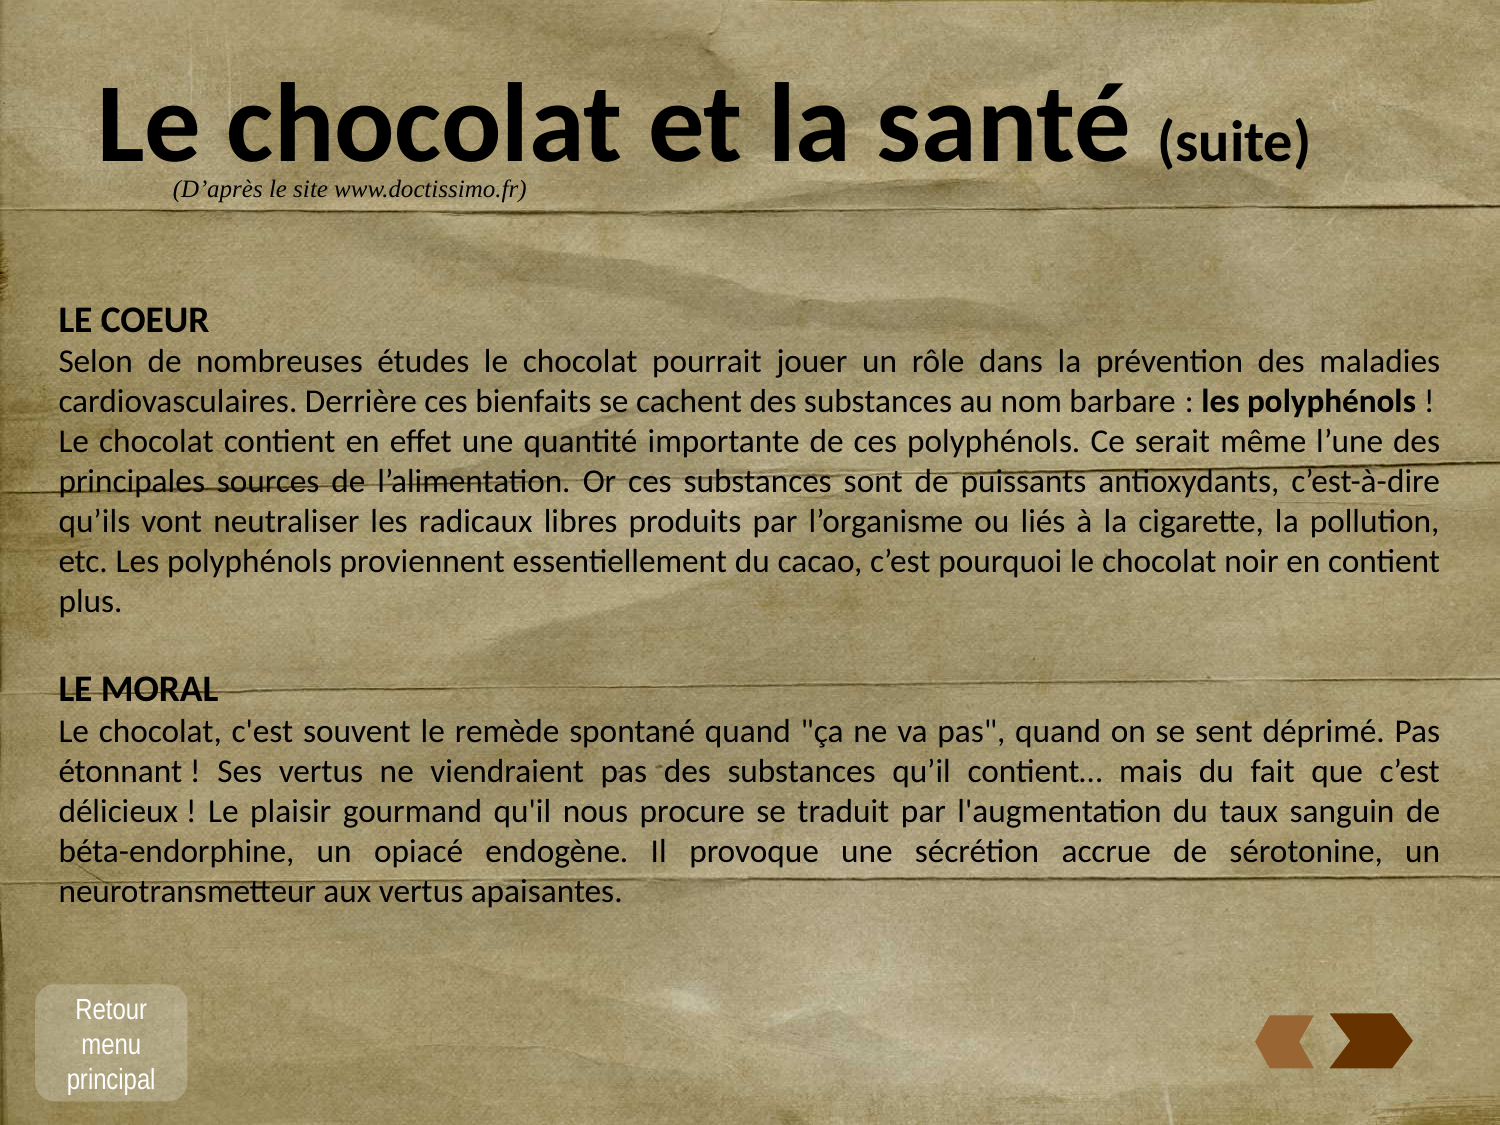

Le chocolat et la santé (suite)
#
(D’après le site www.doctissimo.fr)
LE COEUR
Selon de nombreuses études le chocolat pourrait jouer un rôle dans la prévention des maladies cardiovasculaires. Derrière ces bienfaits se cachent des substances au nom barbare : les polyphénols !
Le chocolat contient en effet une quantité importante de ces polyphénols. Ce serait même l’une des principales sources de l’alimentation. Or ces substances sont de puissants antioxydants, c’est-à-dire qu’ils vont neutraliser les radicaux libres produits par l’organisme ou liés à la cigarette, la pollution, etc. Les polyphénols proviennent essentiellement du cacao, c’est pourquoi le chocolat noir en contient plus.
LE MORAL
Le chocolat, c'est souvent le remède spontané quand "ça ne va pas", quand on se sent déprimé. Pas étonnant ! Ses vertus ne viendraient pas des substances qu’il contient… mais du fait que c’est délicieux ! Le plaisir gourmand qu'il nous procure se traduit par l'augmentation du taux sanguin de béta-endorphine, un opiacé endogène. Il provoque une sécrétion accrue de sérotonine, un neurotransmetteur aux vertus apaisantes.
Retour menu
principal